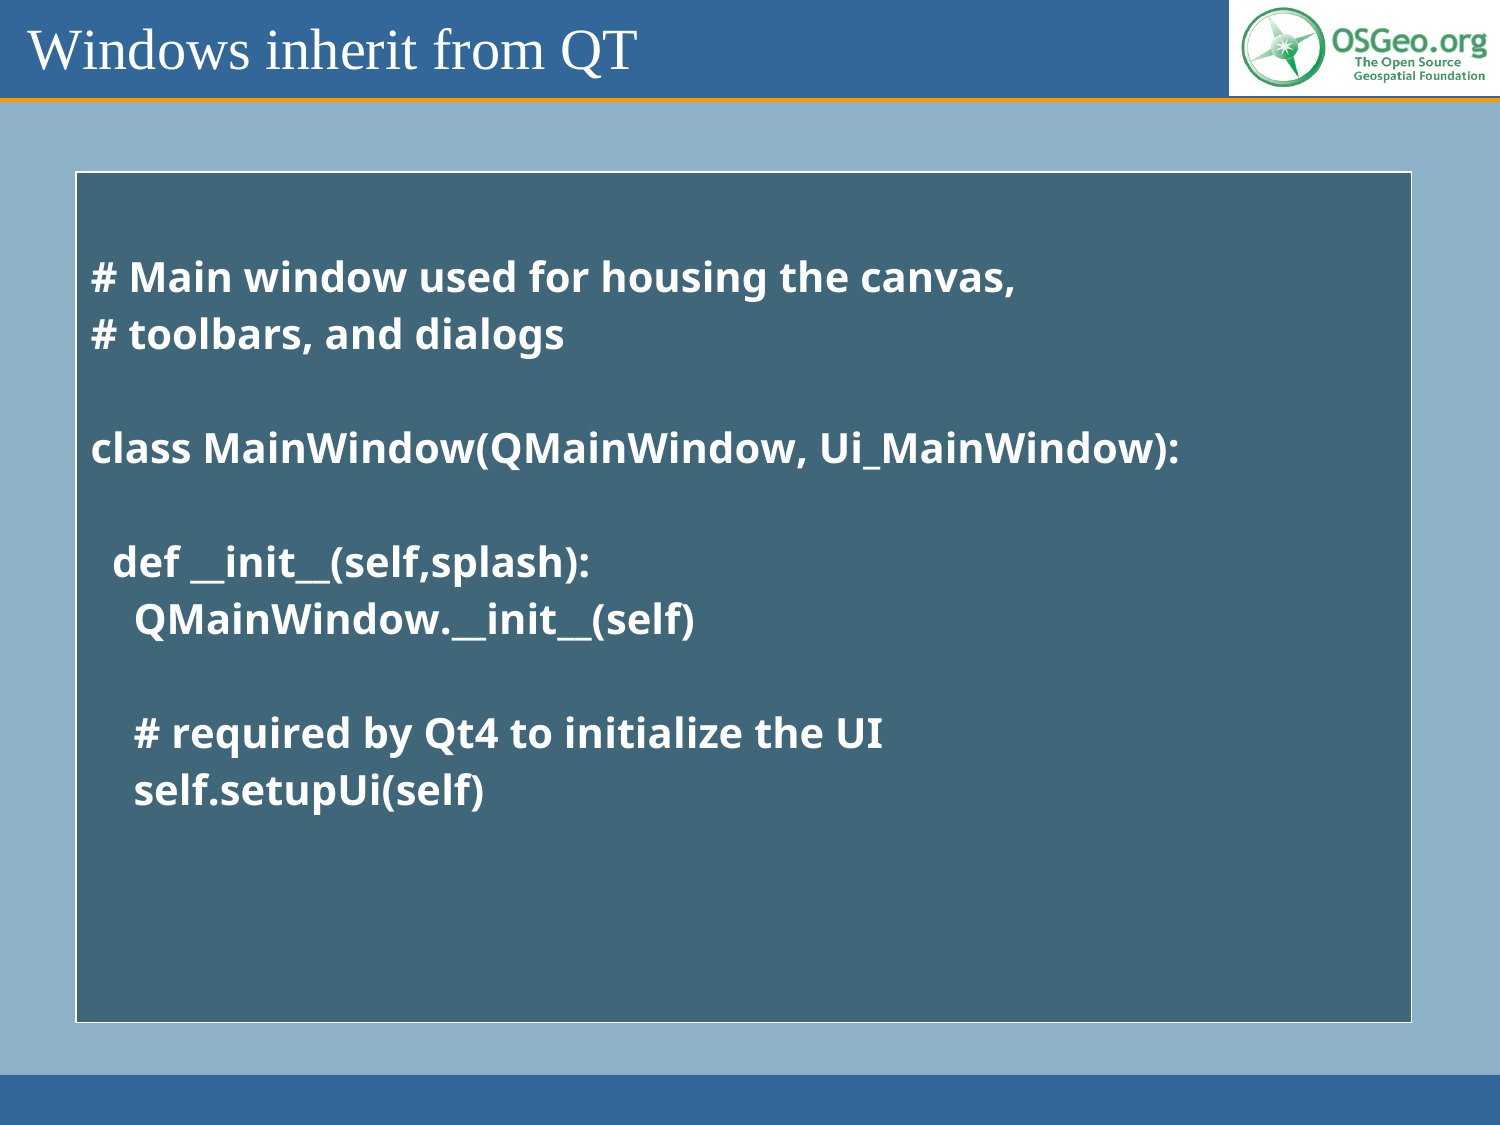

# Windows inherit from QT
# Main window used for housing the canvas,
# toolbars, and dialogs
class MainWindow(QMainWindow, Ui_MainWindow):
 def __init__(self,splash):
 QMainWindow.__init__(self)
 # required by Qt4 to initialize the UI
 self.setupUi(self)